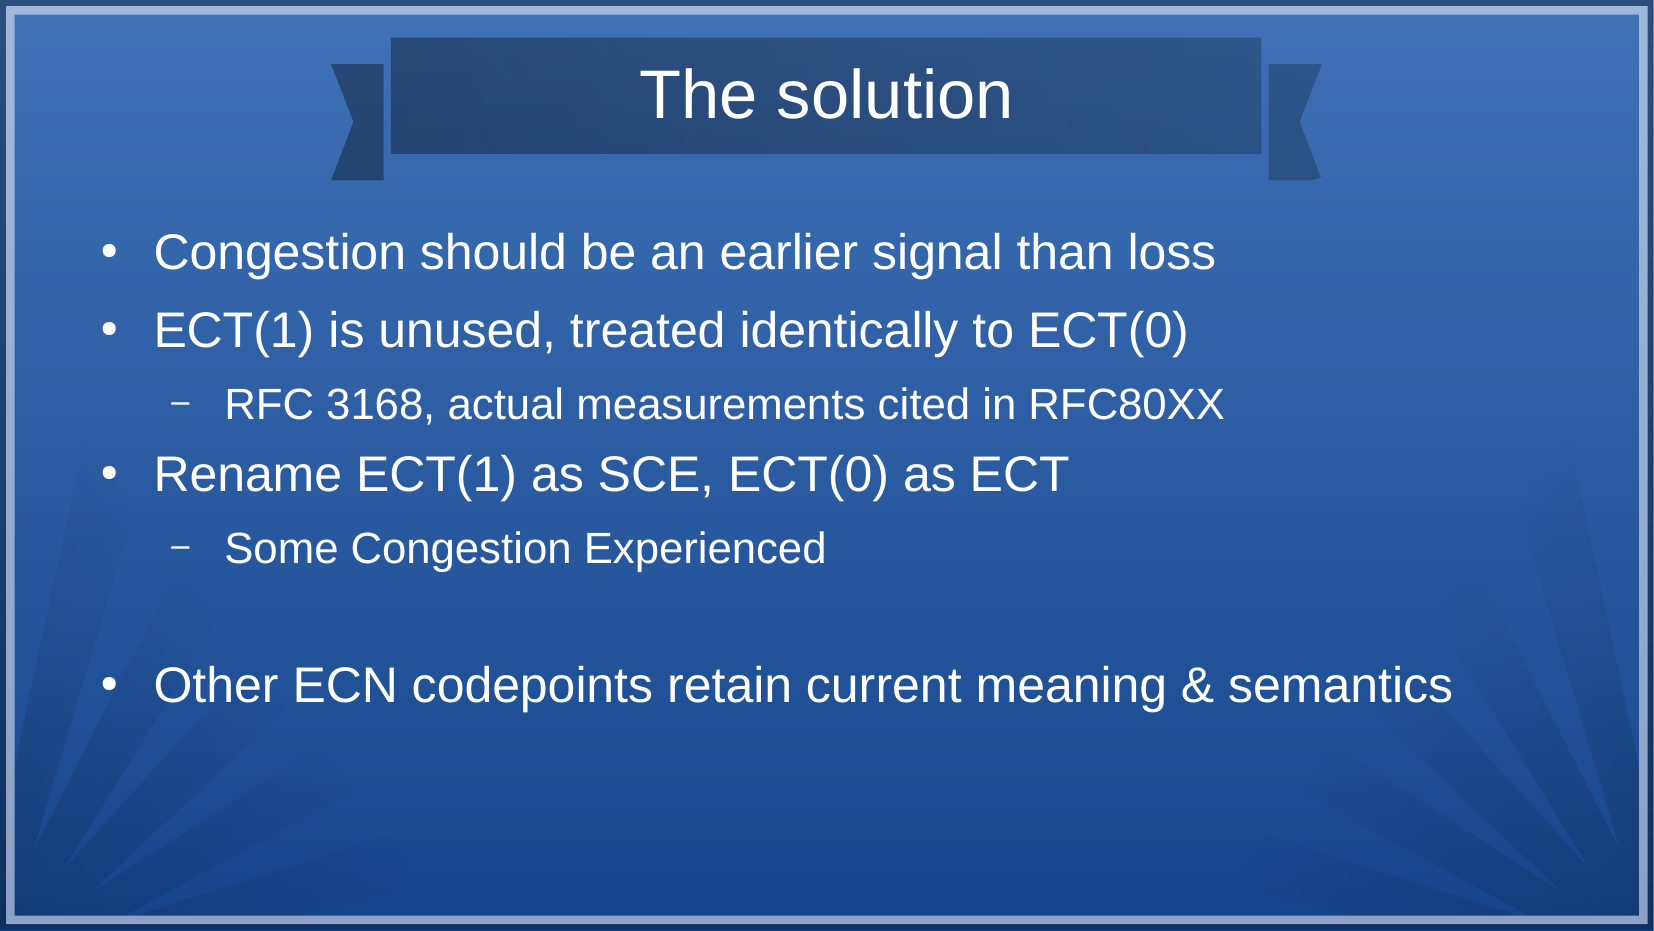

# The solution
Congestion should be an earlier signal than loss
ECT(1) is unused, treated identically to ECT(0)
RFC 3168, actual measurements cited in RFC80XX
Rename ECT(1) as SCE, ECT(0) as ECT
Some Congestion Experienced
Other ECN codepoints retain current meaning & semantics